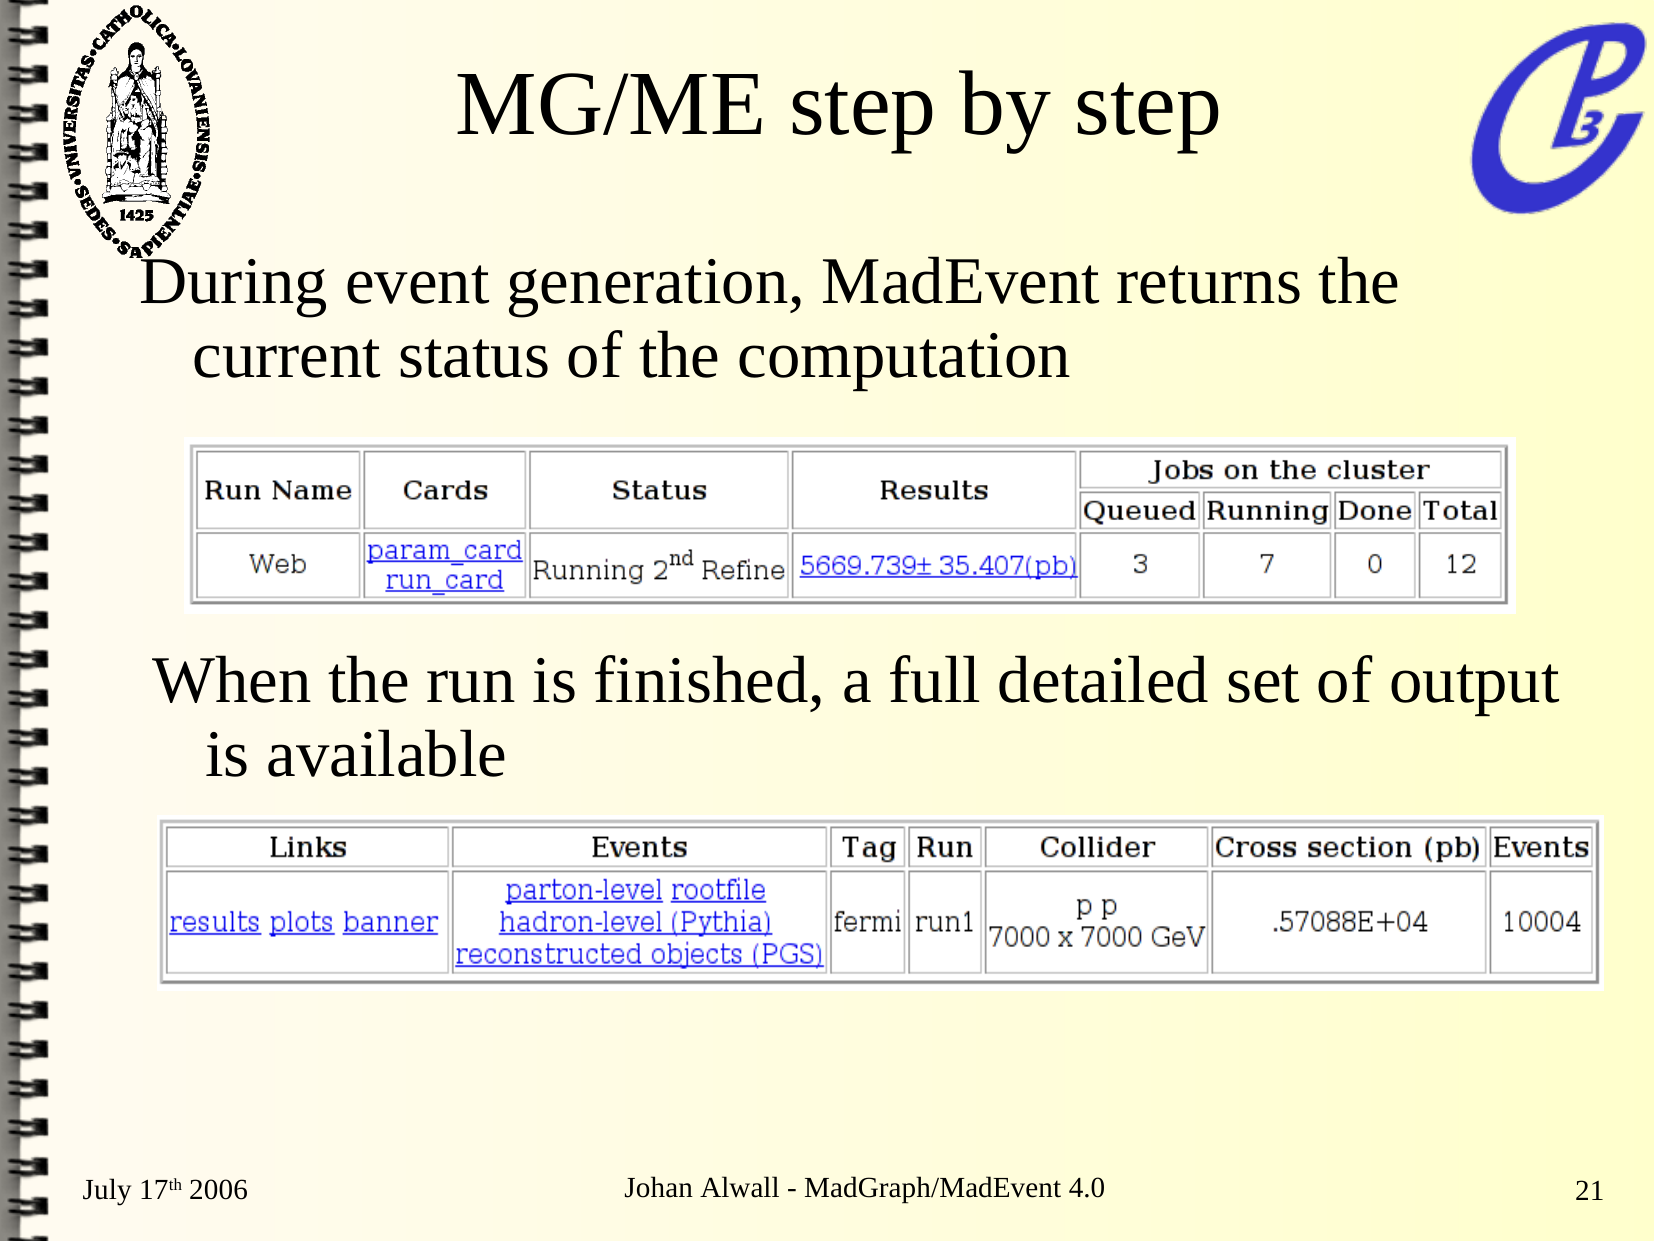

# MG/ME step by step
During event generation, MadEvent returns the current status of the computation
When the run is finished, a full detailed set of output is available
Johan Alwall - MadGraph/MadEvent 4.0
July 17 2006
21